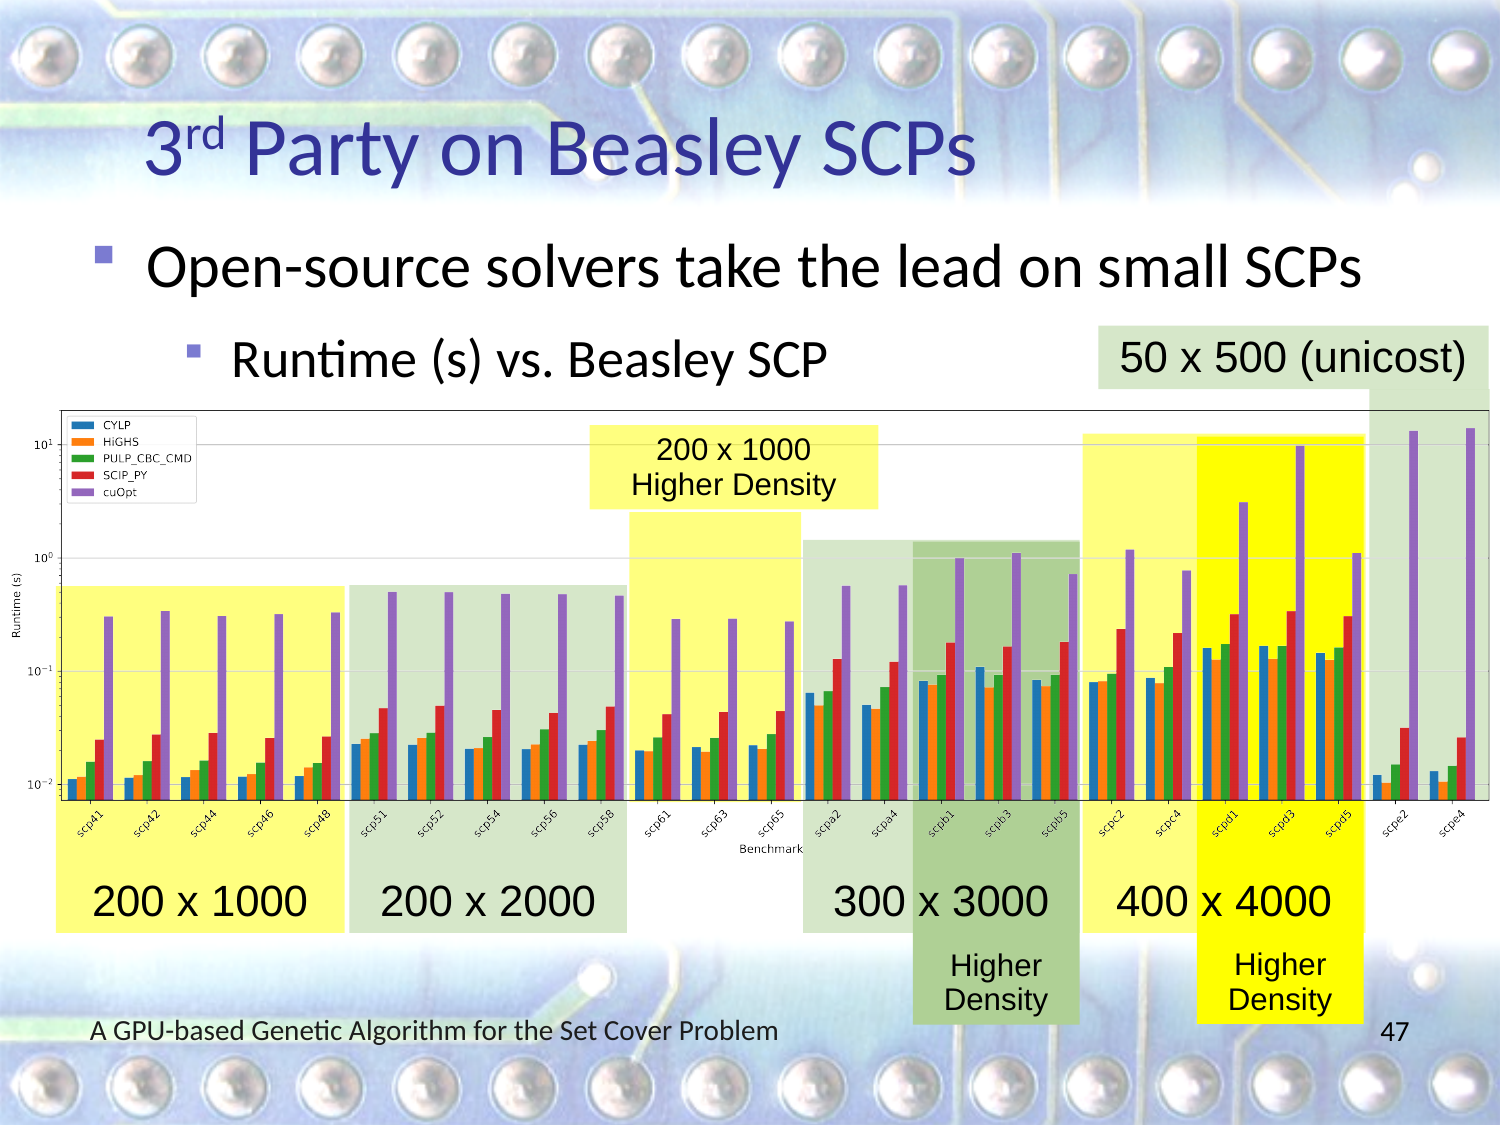

3rd Party on Beasley SCPs
# Open-source solvers take the lead on small SCPs
Runtime (s) vs. Beasley SCP
50 x 500 (unicost)
200 x 1000
Higher Density
400 x 4000
Higher Density
300 x 3000
Higher Density
200 x 2000
200 x 1000
A GPU-based Genetic Algorithm for the Set Cover Problem
47